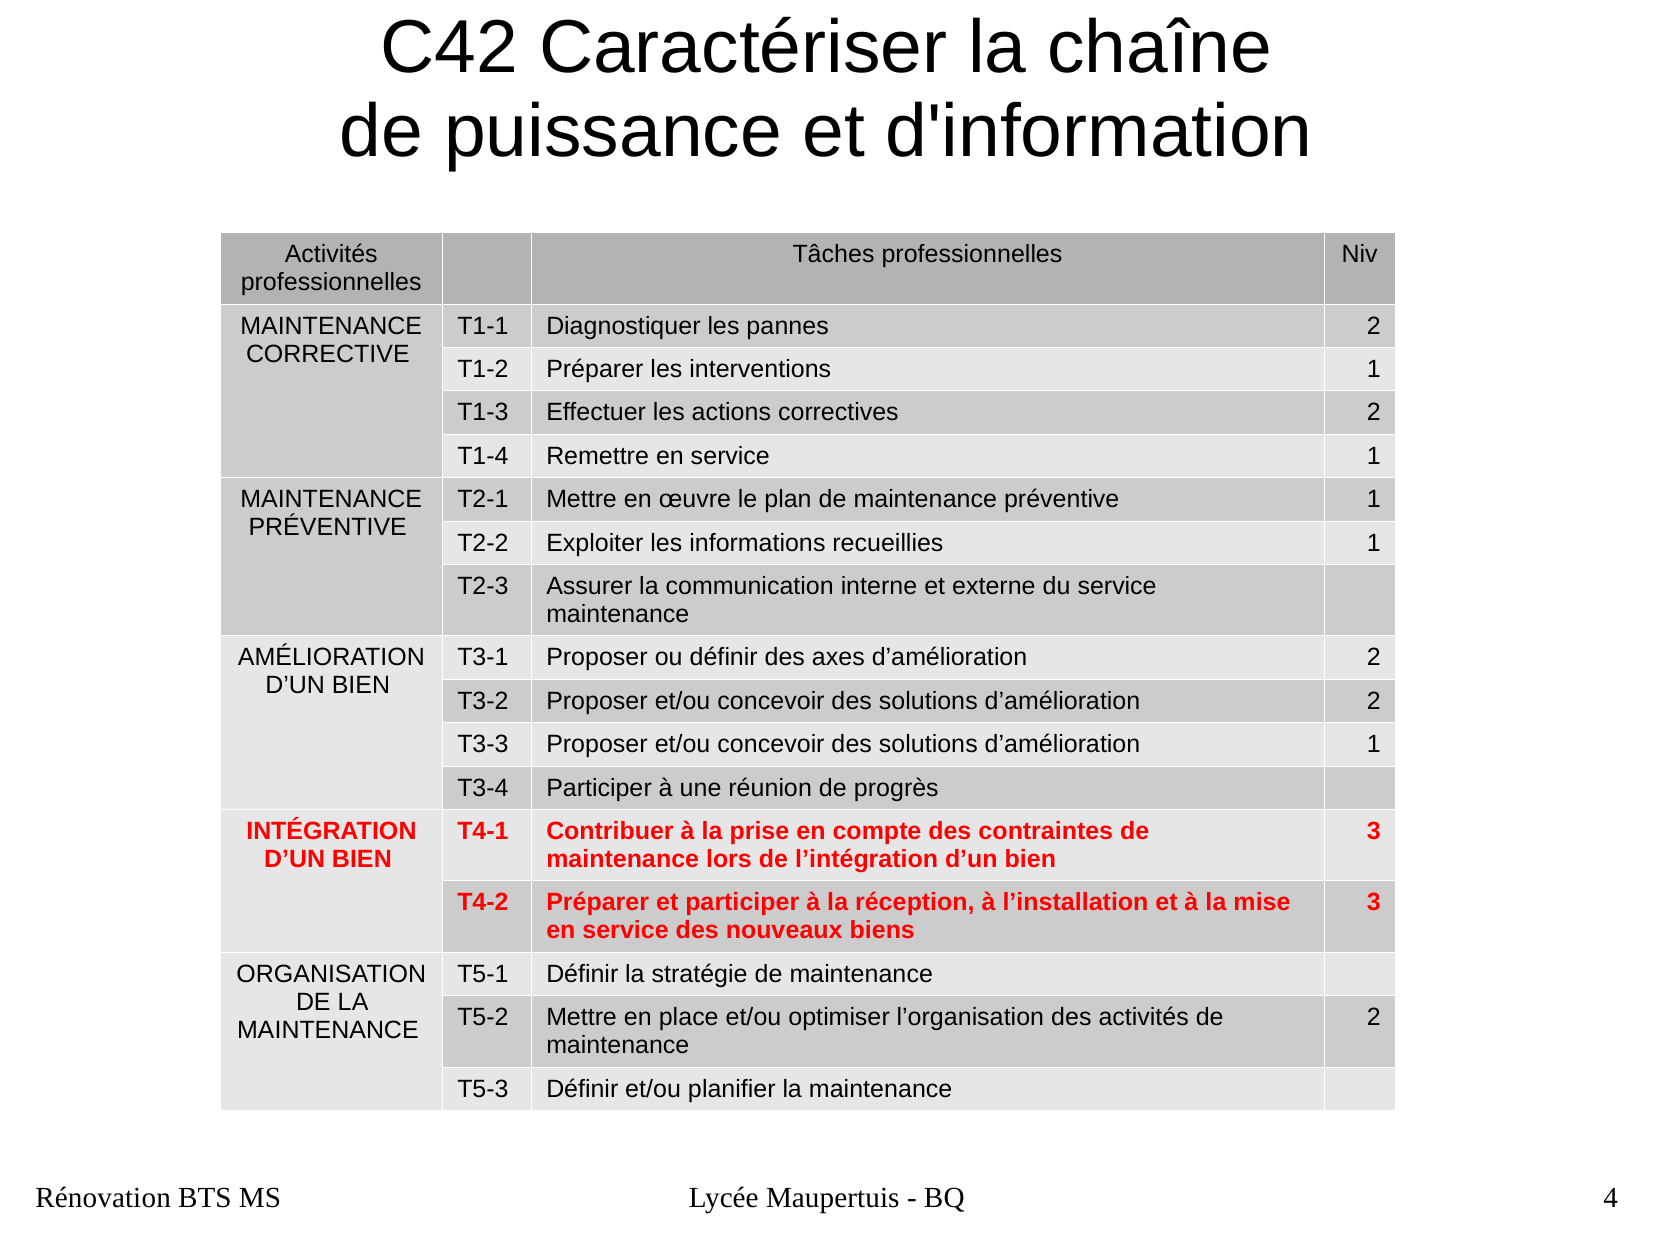

# C42 Caractériser la chaîne de puissance et d'information
| Activités professionnelles | | Tâches professionnelles | Niv |
| --- | --- | --- | --- |
| MAINTENANCE CORRECTIVE | T1-1 | Diagnostiquer les pannes | 2 |
| | T1-2 | Préparer les interventions | 1 |
| | T1-3 | Effectuer les actions correctives | 2 |
| | T1-4 | Remettre en service | 1 |
| MAINTENANCE PRÉVENTIVE | T2-1 | Mettre en œuvre le plan de maintenance préventive | 1 |
| | T2-2 | Exploiter les informations recueillies | 1 |
| | T2-3 | Assurer la communication interne et externe du service maintenance | |
| AMÉLIORATION D’UN BIEN | T3-1 | Proposer ou définir des axes d’amélioration | 2 |
| | T3-2 | Proposer et/ou concevoir des solutions d’amélioration | 2 |
| | T3-3 | Proposer et/ou concevoir des solutions d’amélioration | 1 |
| | T3-4 | Participer à une réunion de progrès | |
| INTÉGRATION D’UN BIEN | T4-1 | Contribuer à la prise en compte des contraintes de maintenance lors de l’intégration d’un bien | 3 |
| | T4-2 | Préparer et participer à la réception, à l’installation et à la mise en service des nouveaux biens | 3 |
| ORGANISATION DE LA MAINTENANCE | T5-1 | Définir la stratégie de maintenance | |
| | T5-2 | Mettre en place et/ou optimiser l’organisation des activités de maintenance | 2 |
| | T5-3 | Définir et/ou planifier la maintenance | |
Rénovation BTS MS
Lycée Maupertuis - BQ
4